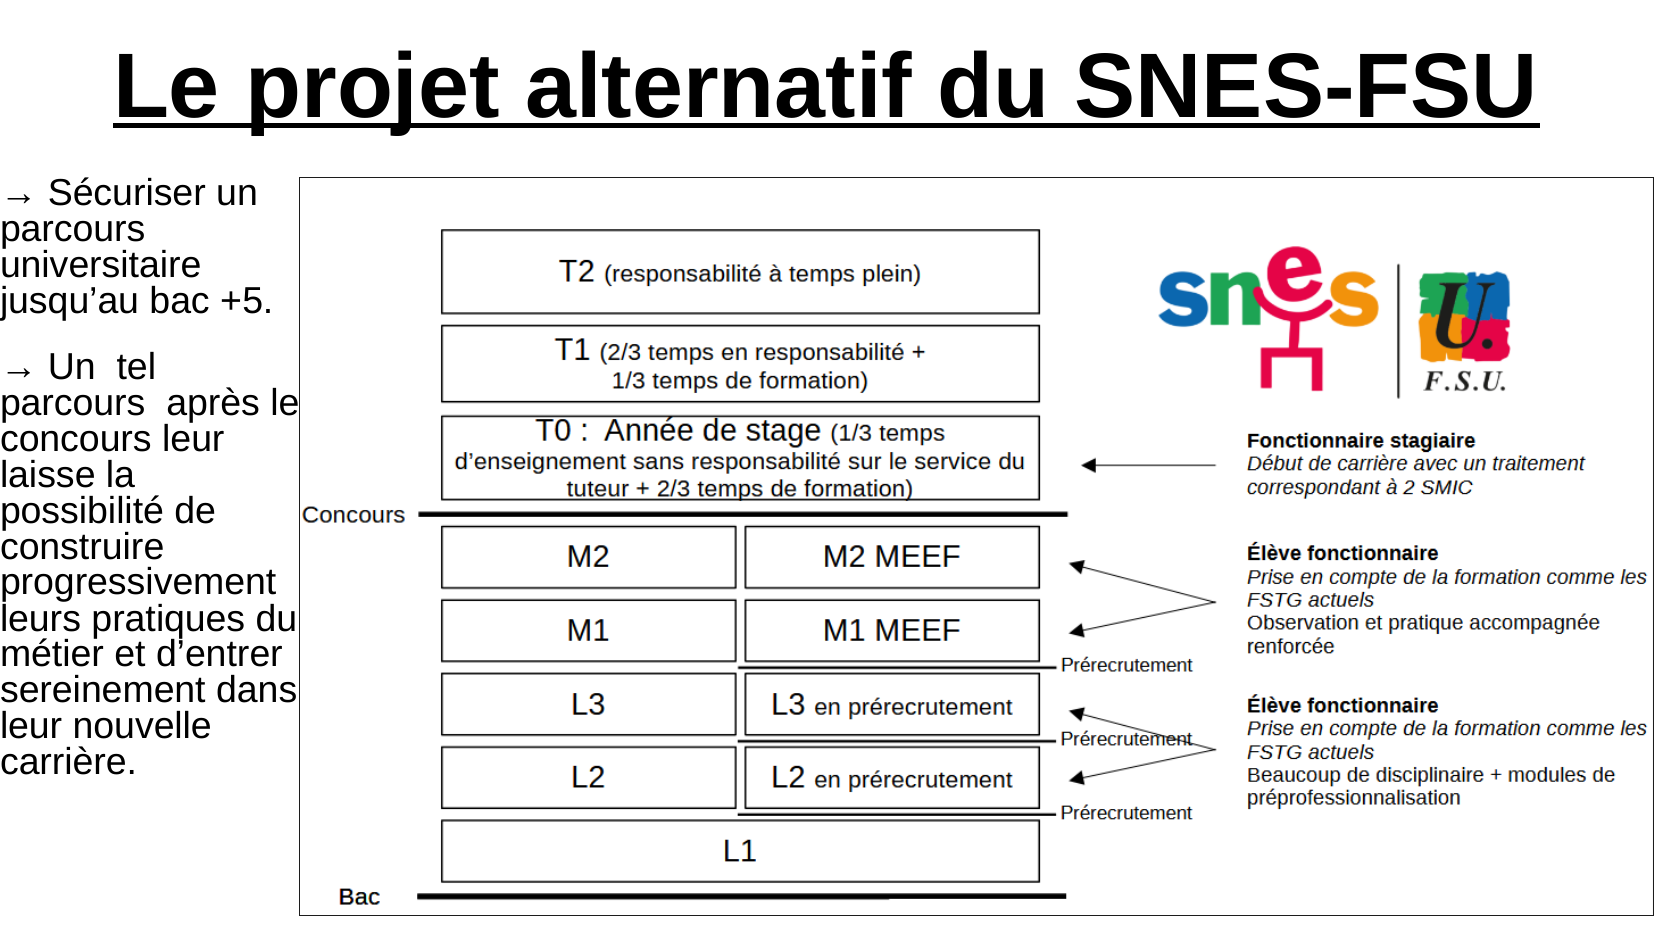

# Le projet alternatif du SNES-FSU
→ Sécuriser un parcours universitaire jusqu’au bac +5.
→ Un tel parcours après le concours leur laisse la possibilité de construire progressivement leurs pratiques du métier et d’entrer sereinement dans leur nouvelle carrière.